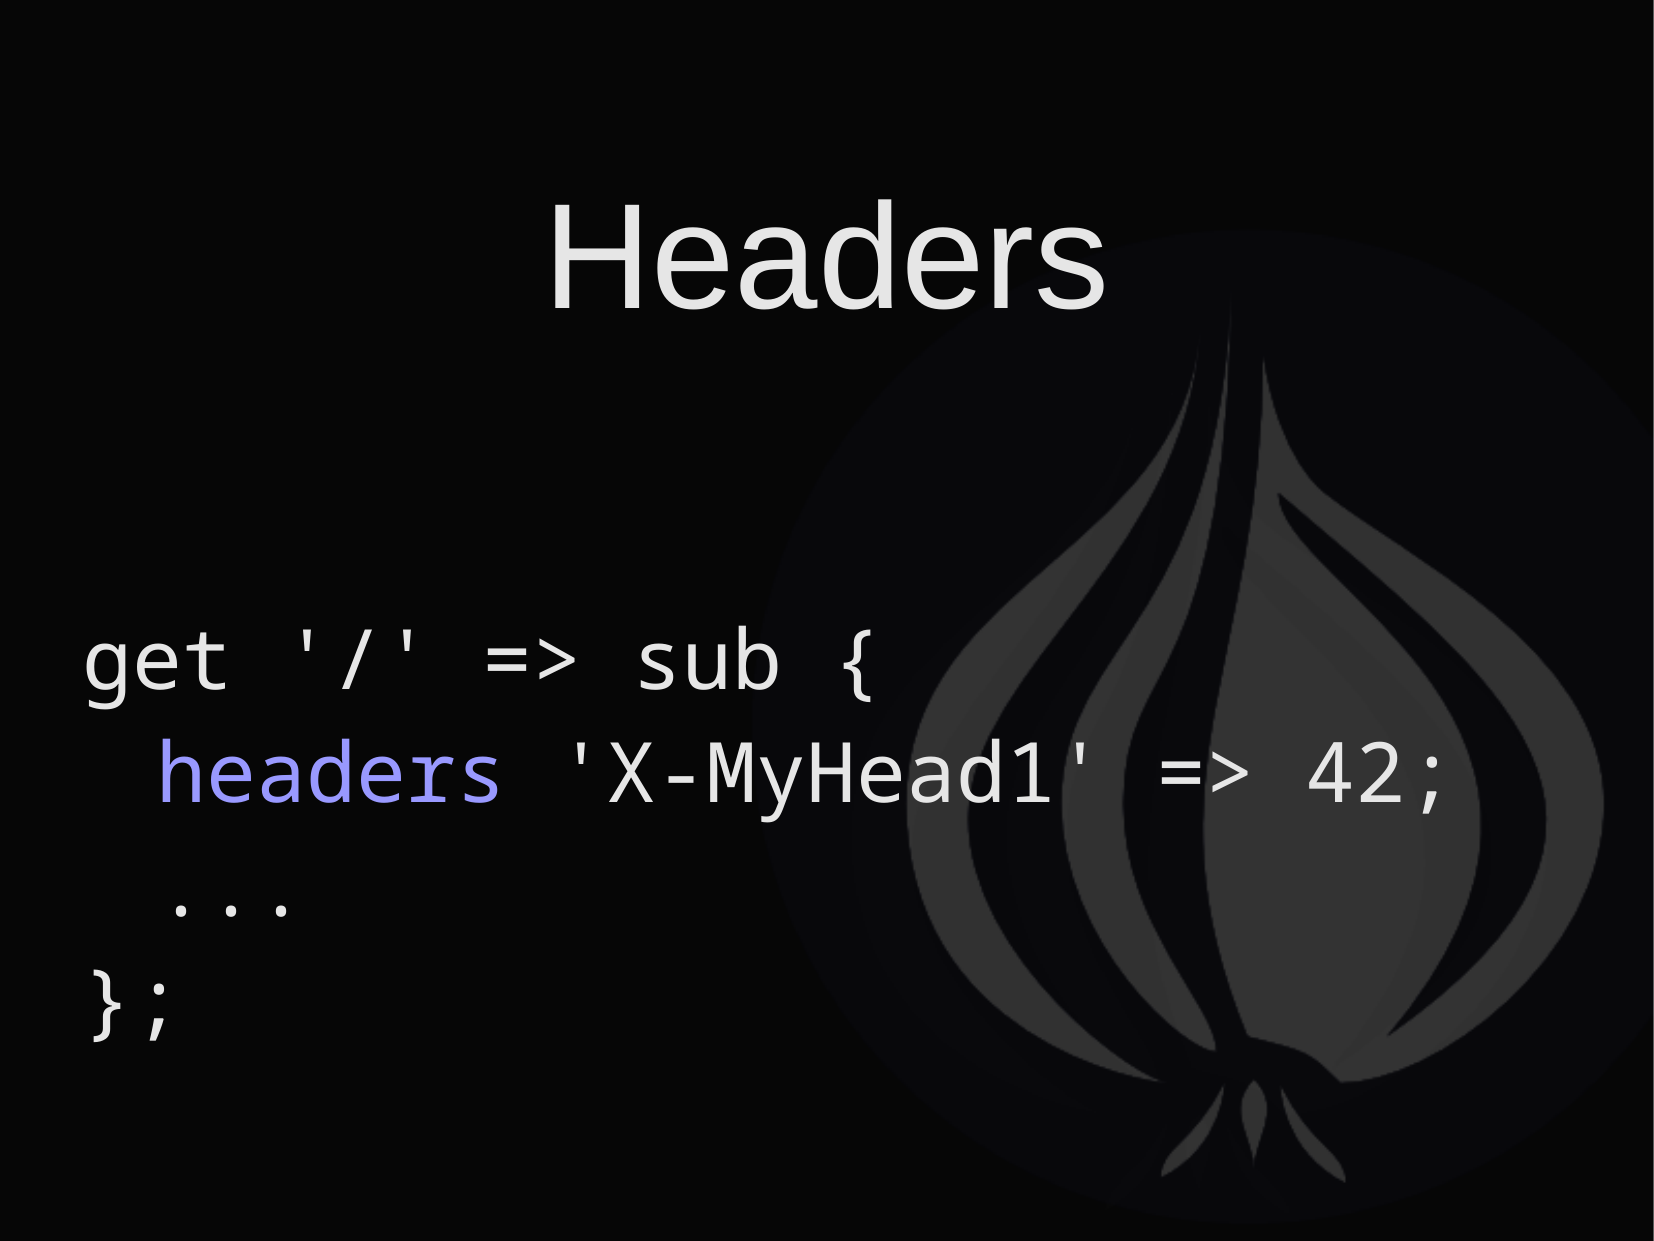

# Headers
get '/' => sub {
	headers 'X-MyHead1' => 42;
	...
};